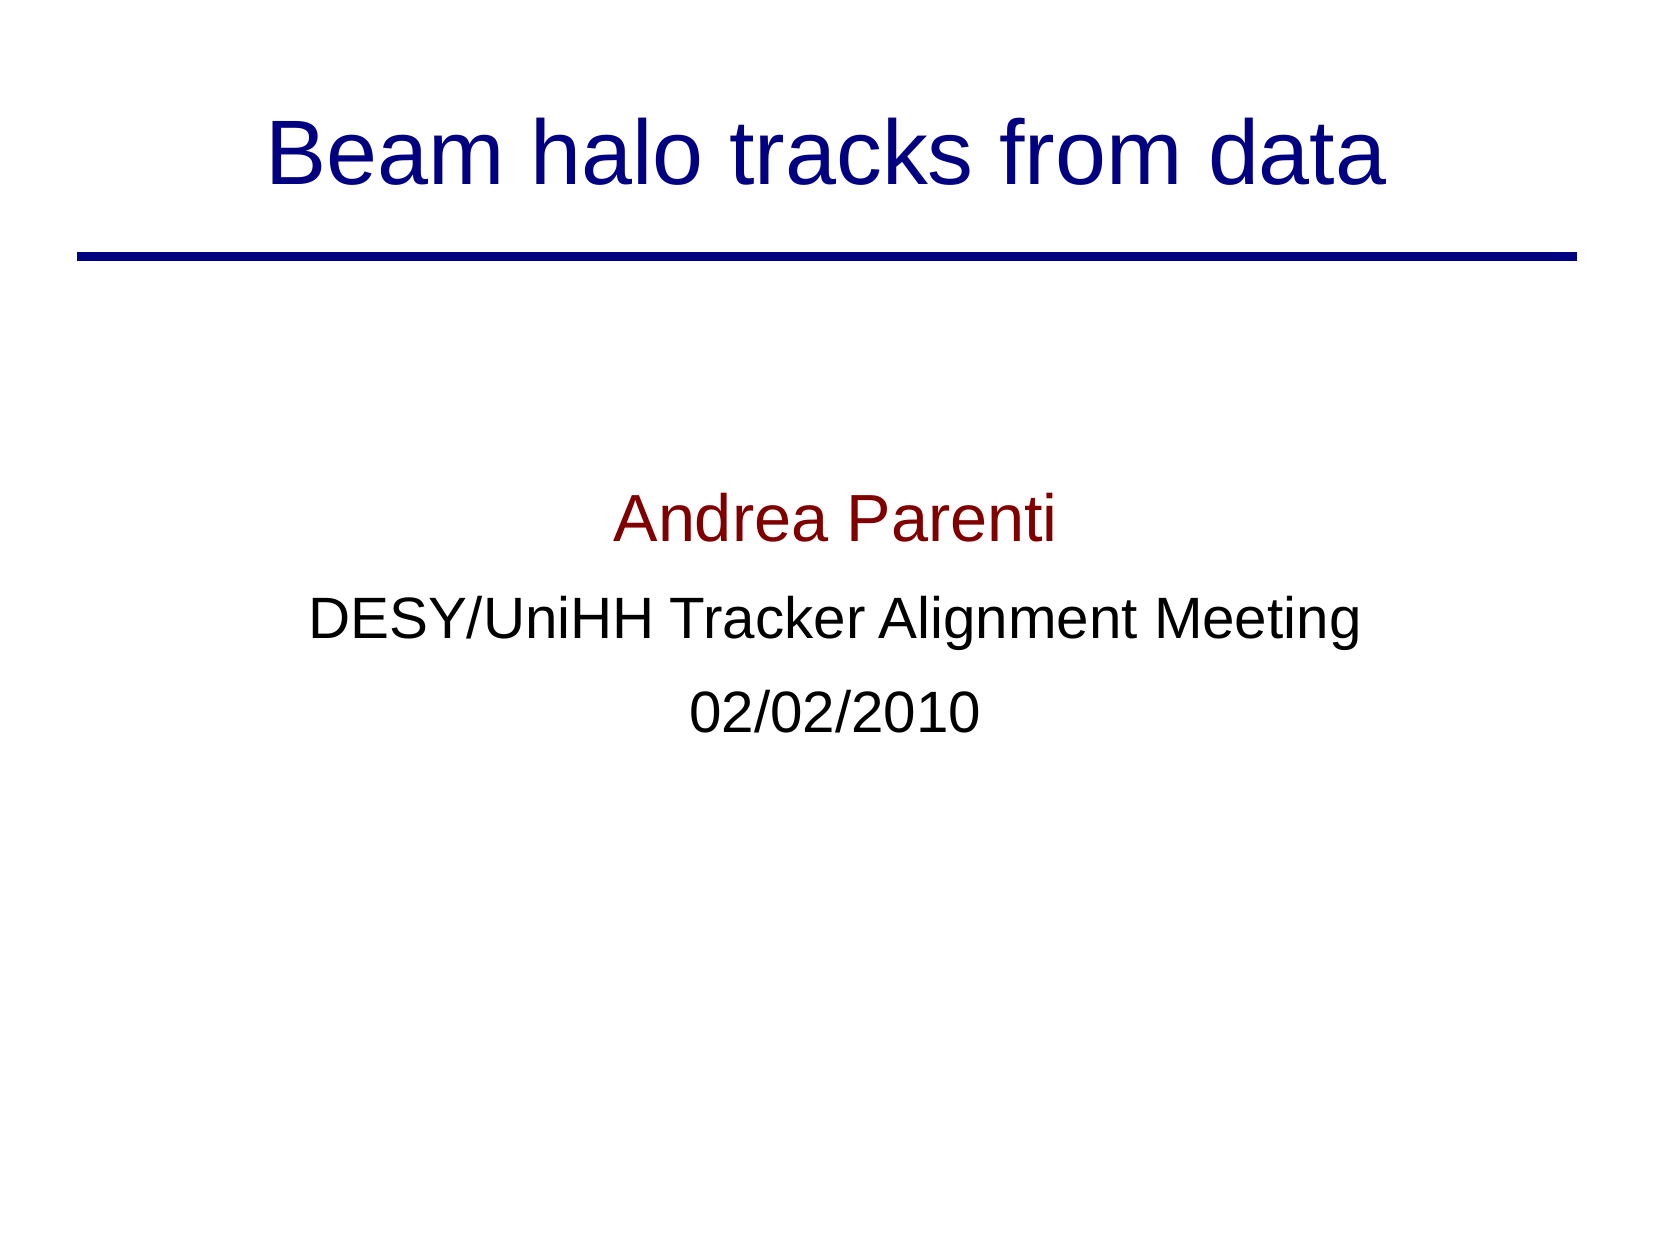

# Beam halo tracks from data
Andrea Parenti
DESY/UniHH Tracker Alignment Meeting
02/02/2010